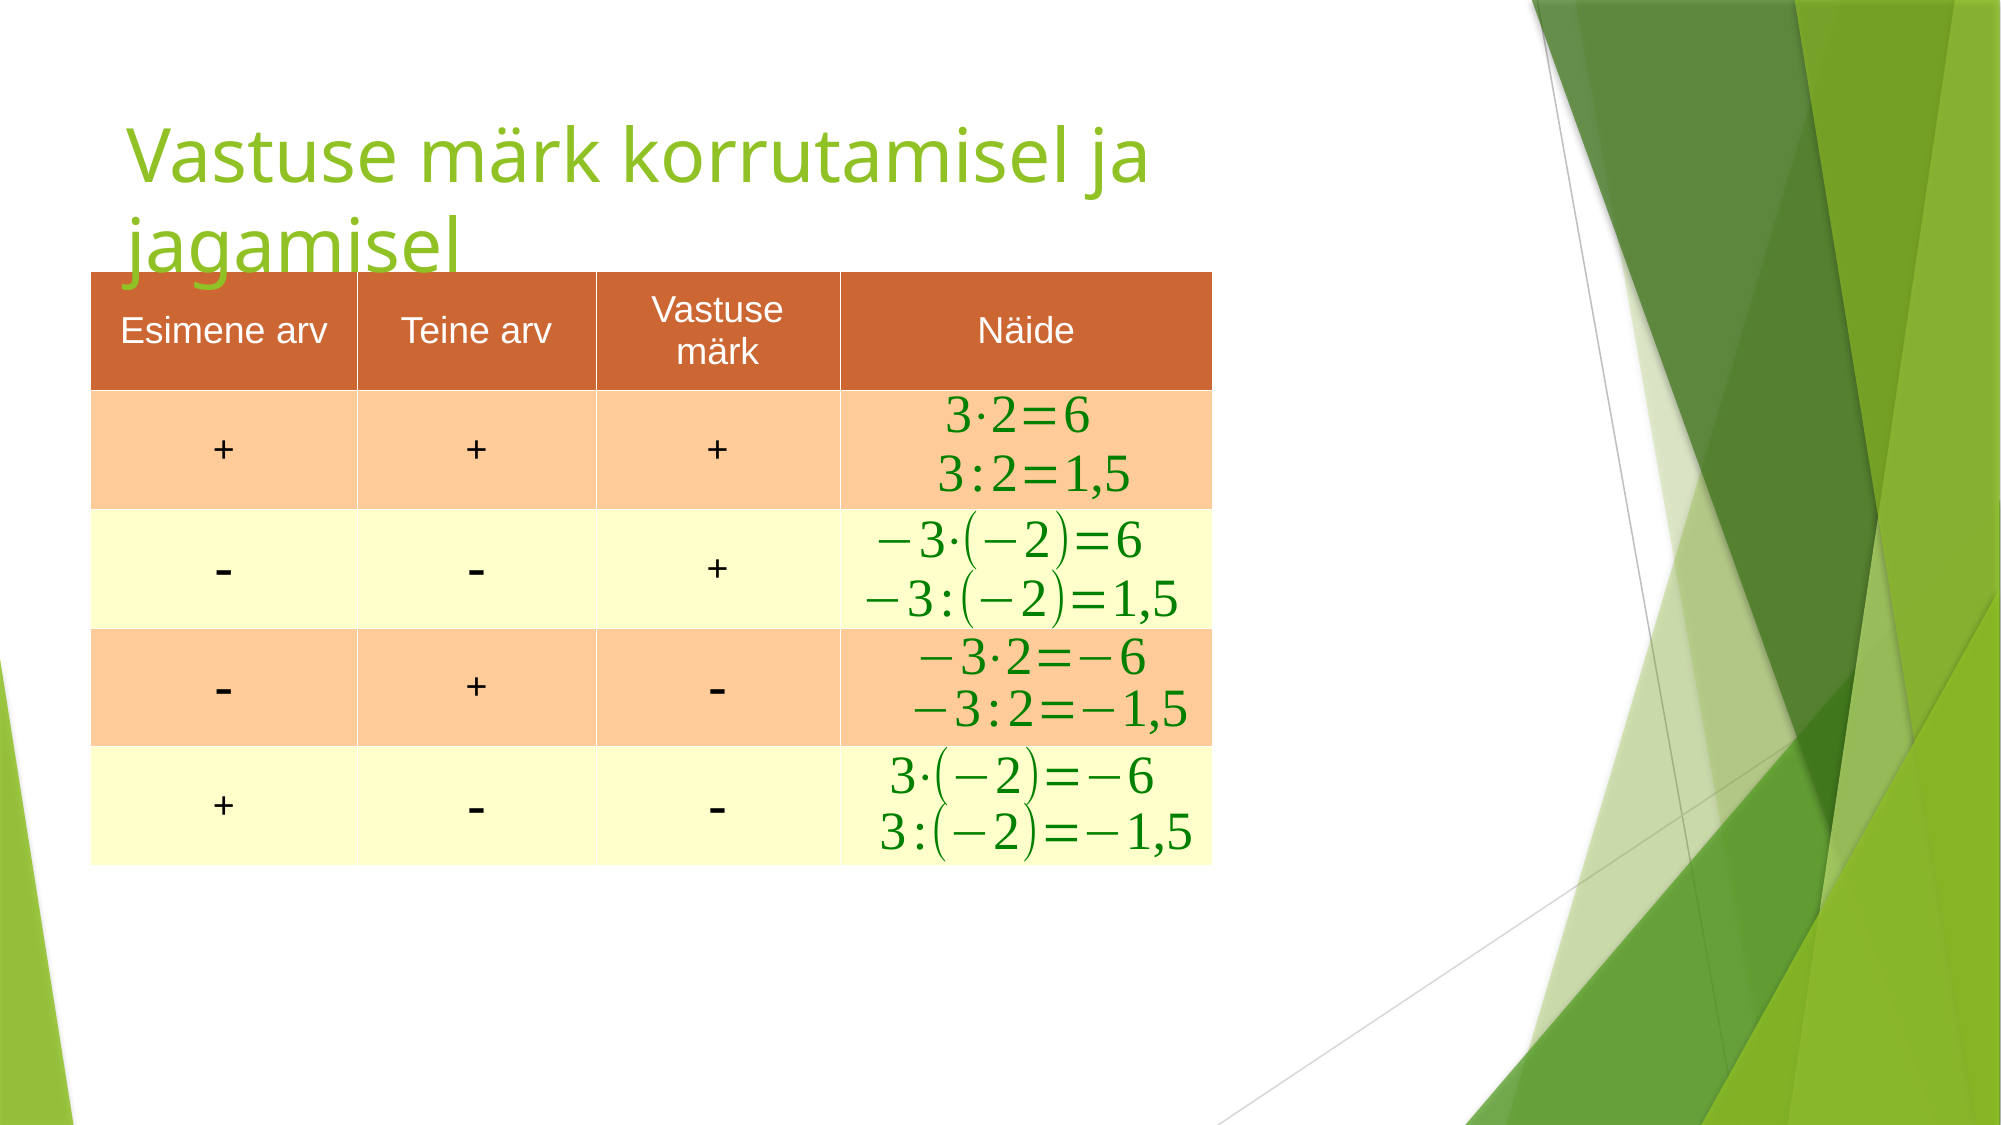

# Vastuse märk korrutamisel ja jagamisel
| Esimene arv | Teine arv | Vastuse märk | Näide |
| --- | --- | --- | --- |
| + | + | + | |
| - | - | + | |
| - | + | - | |
| + | - | - | |